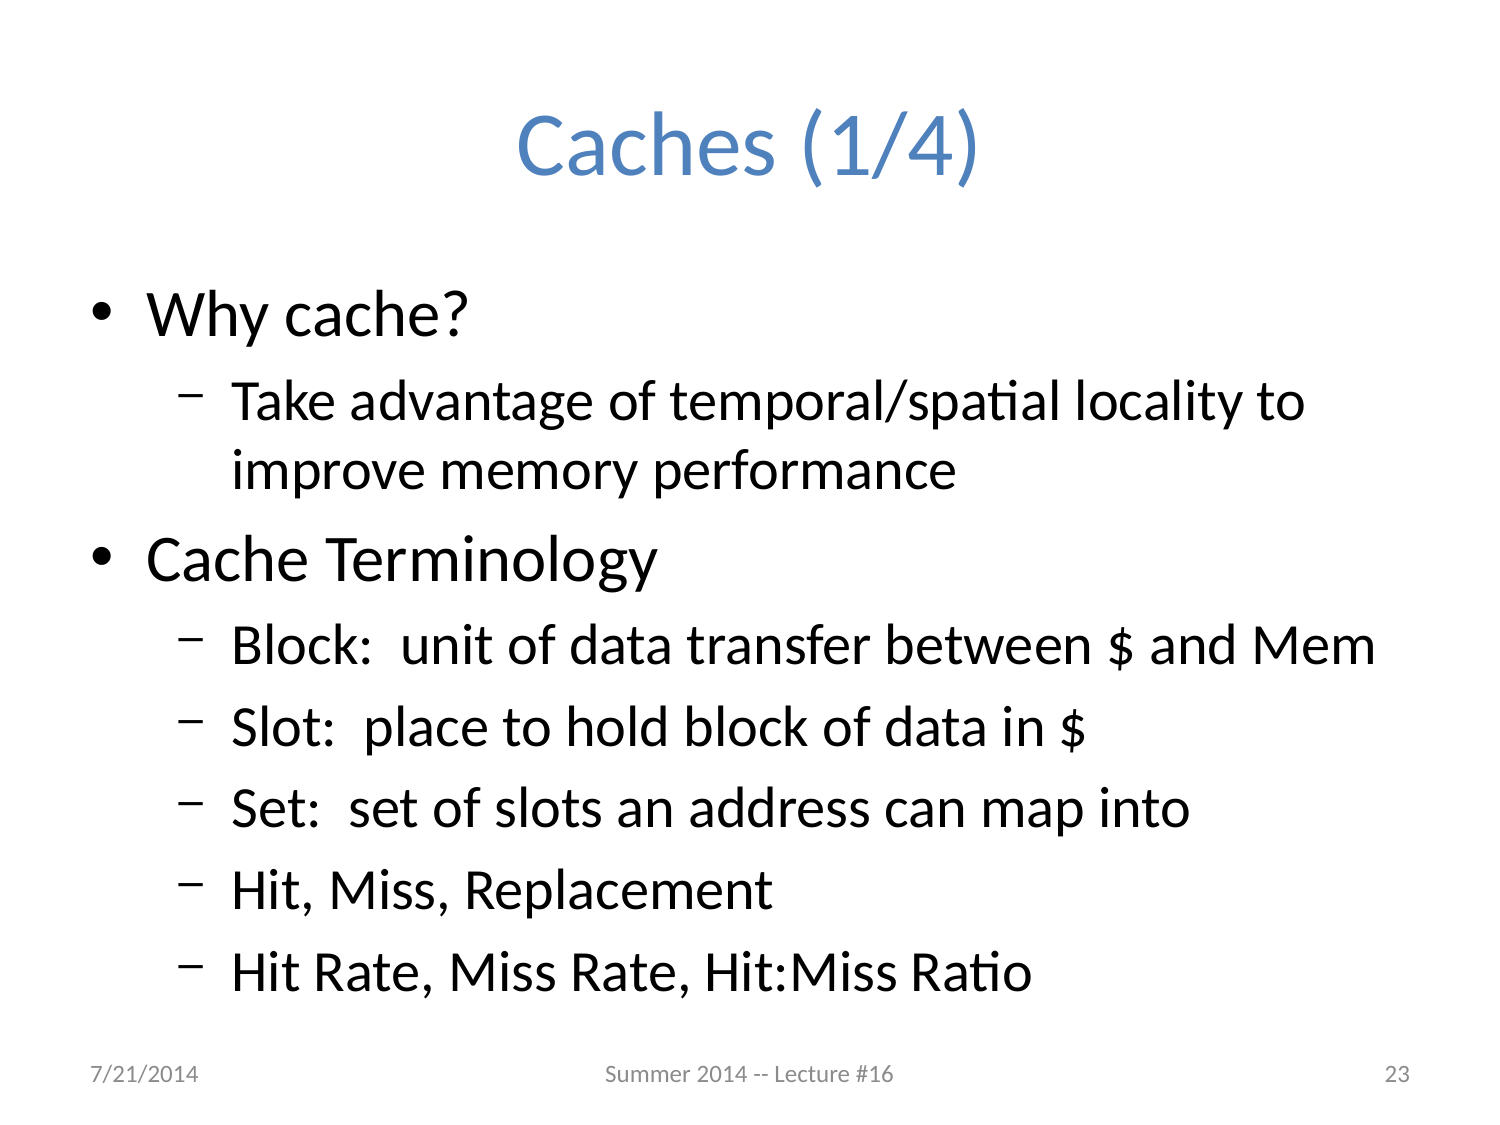

# Caches (1/4)
Why cache?
Take advantage of temporal/spatial locality to improve memory performance
Cache Terminology
Block: unit of data transfer between $ and Mem
Slot: place to hold block of data in $
Set: set of slots an address can map into
Hit, Miss, Replacement
Hit Rate, Miss Rate, Hit:Miss Ratio
7/21/2014
Summer 2014 -- Lecture #16